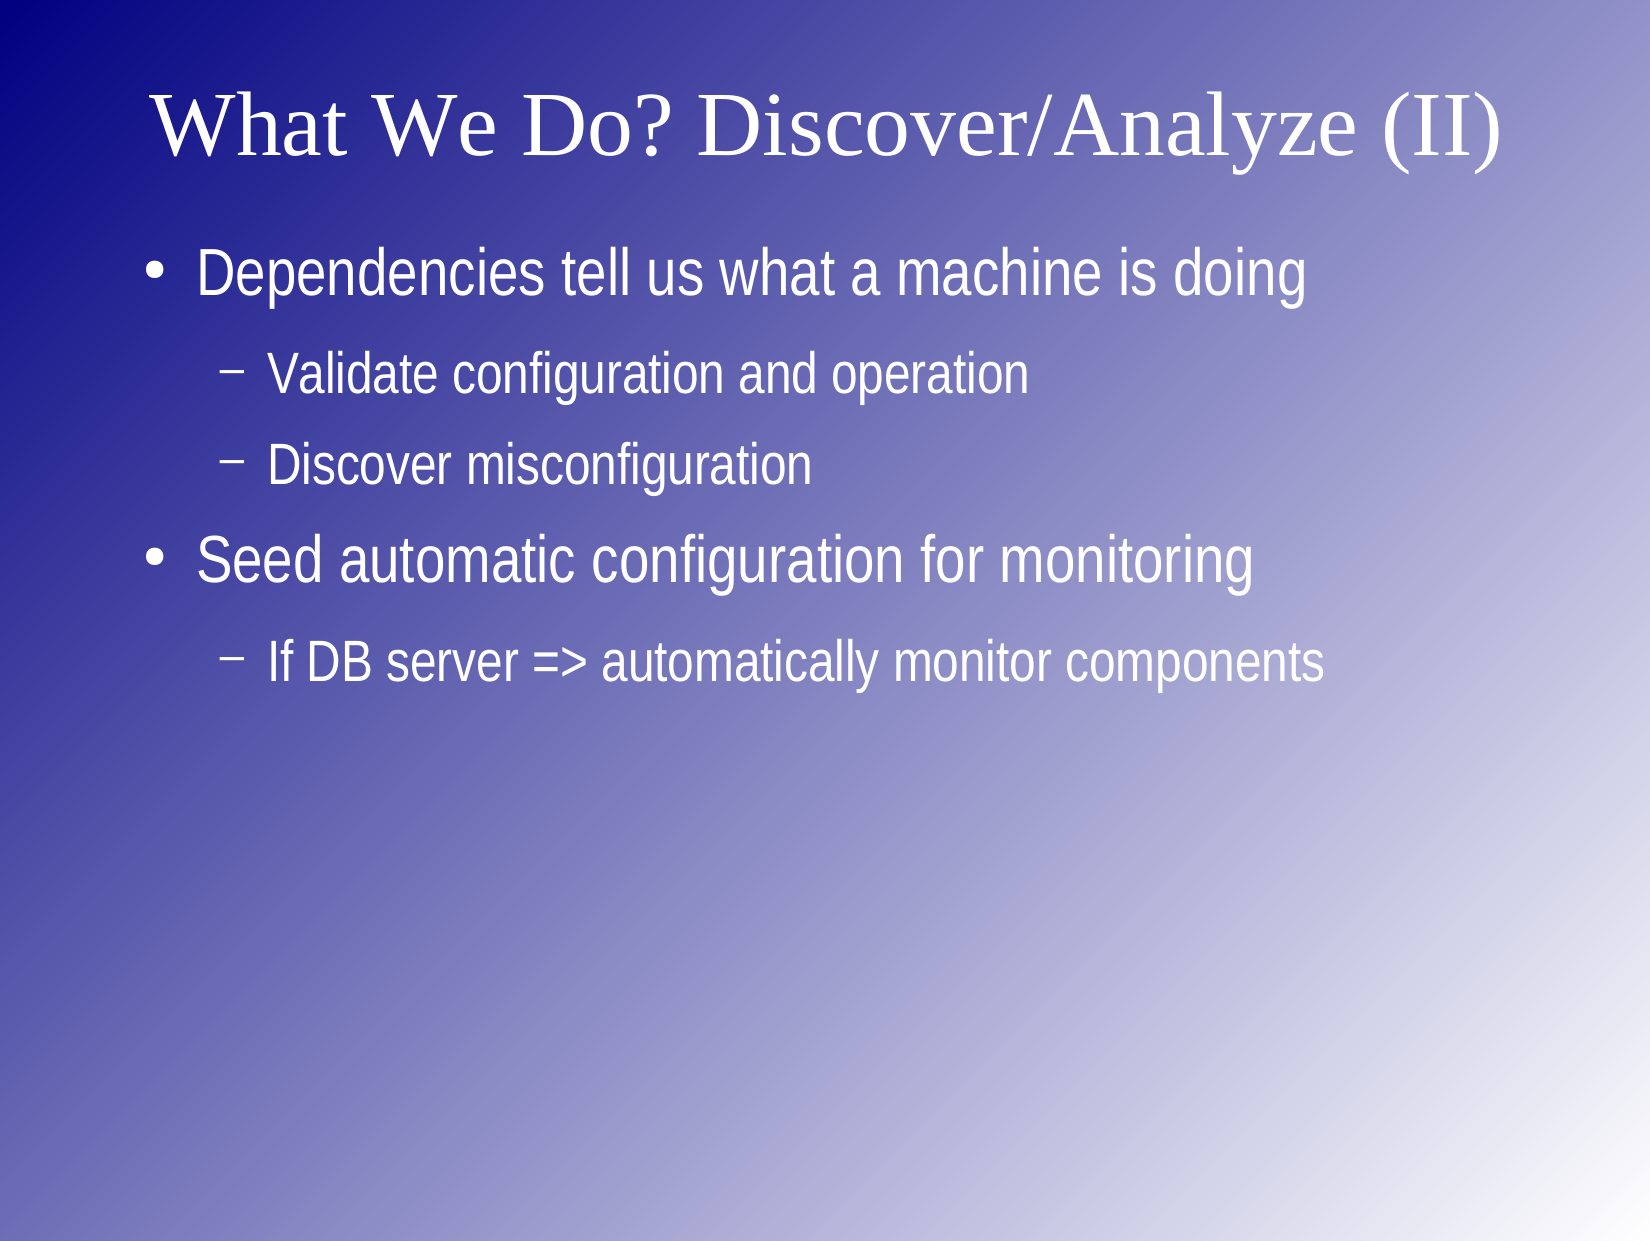

# What We Do? Discover/Analyze (II)
Dependencies tell us what a machine is doing
Validate configuration and operation
Discover misconfiguration
Seed automatic configuration for monitoring
If DB server => automatically monitor components